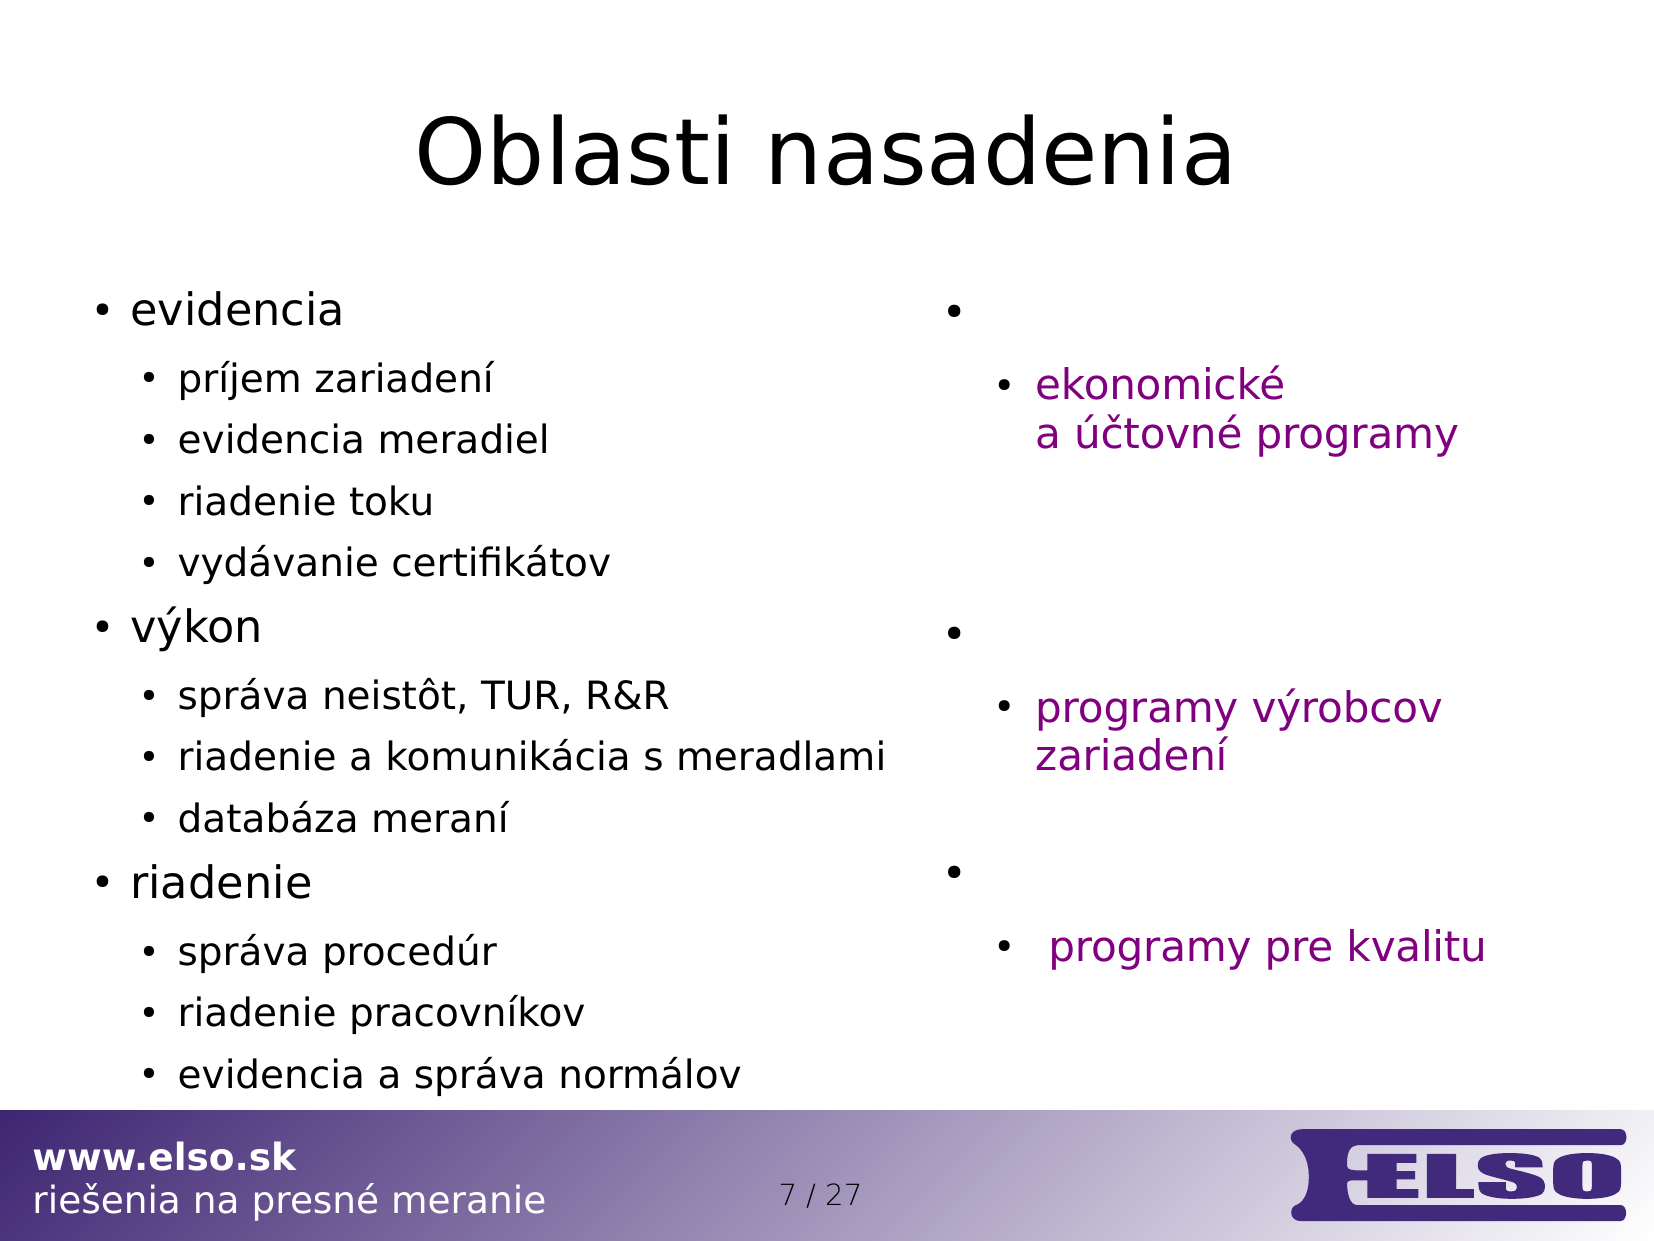

# Oblasti nasadenia
evidencia
príjem zariadení
evidencia meradiel
riadenie toku
vydávanie certifikátov
výkon
správa neistôt, TUR, R&R
riadenie a komunikácia s meradlami
databáza meraní
riadenie
správa procedúr
riadenie pracovníkov
evidencia a správa normálov
ekonomické
a účtovné programy
programy výrobcov
zariadení
 programy pre kvalitu
7